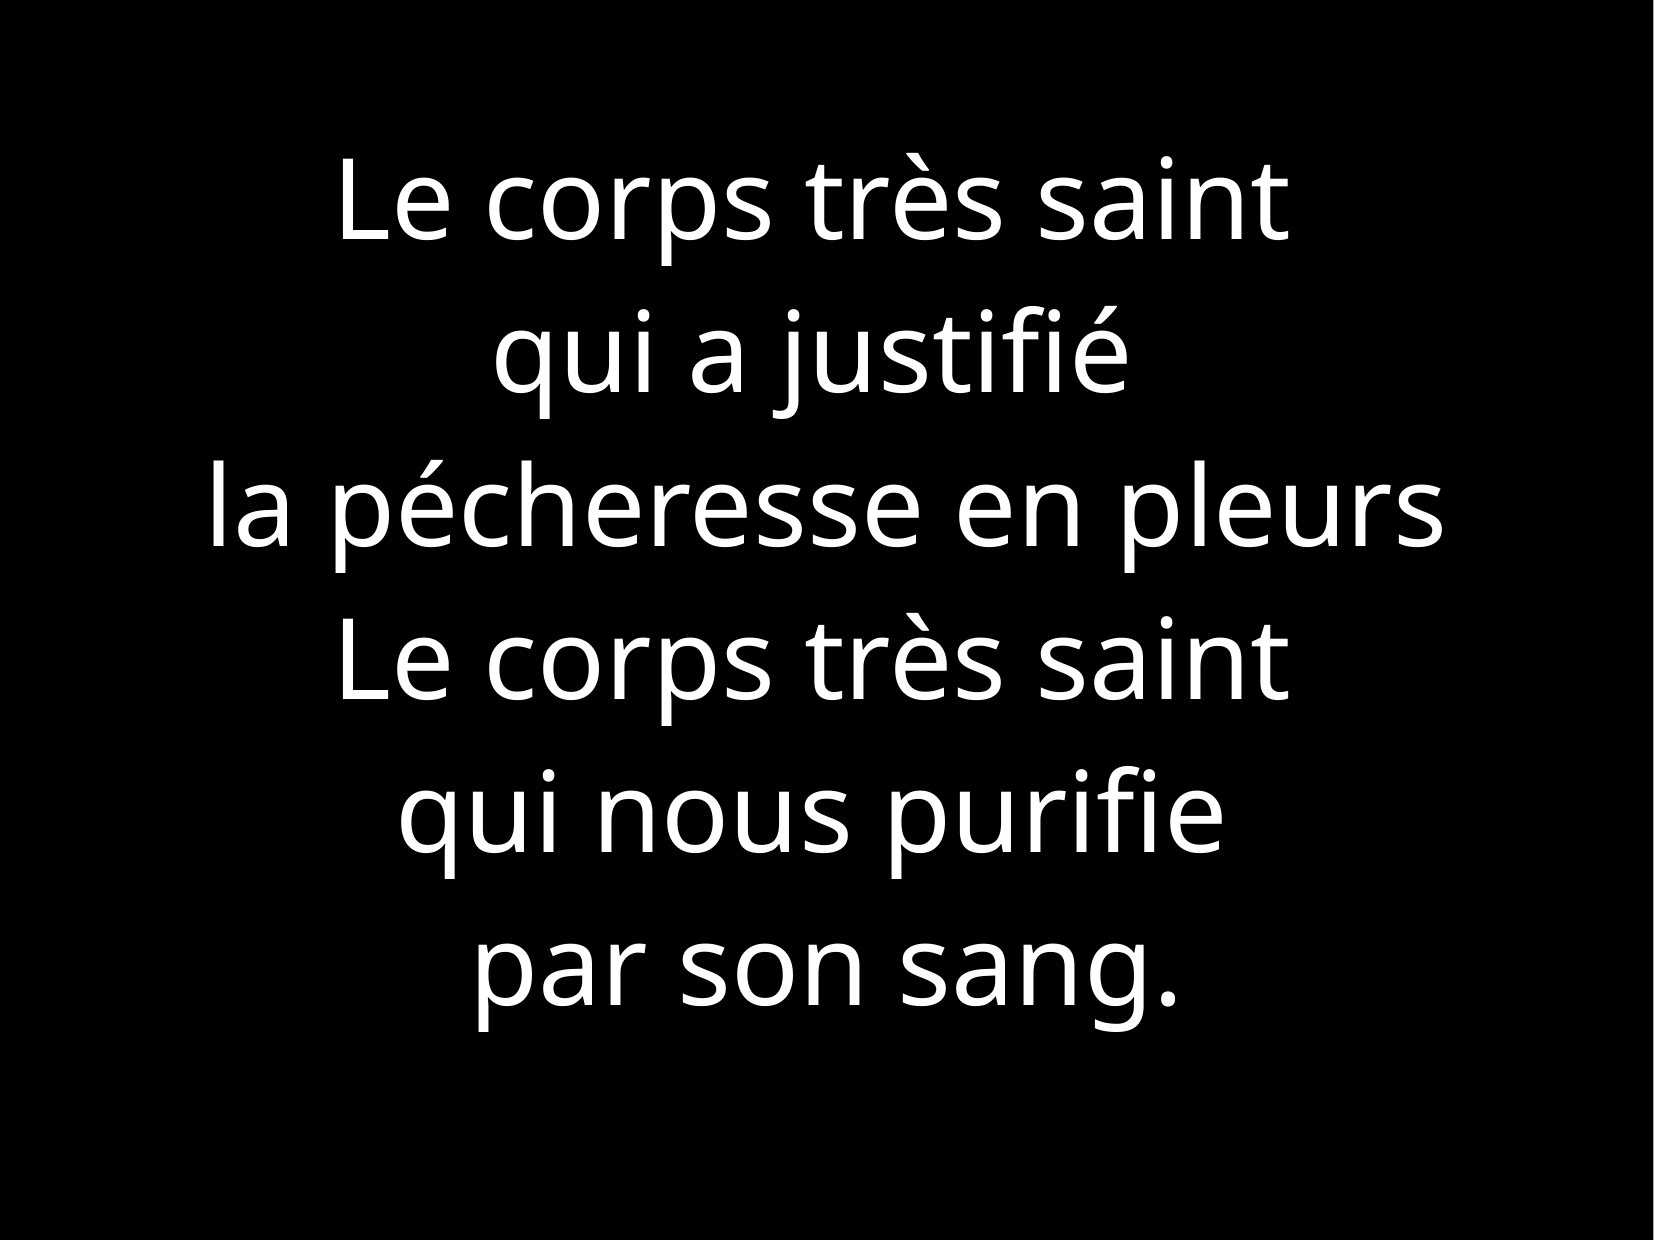

# Le corps très saint
qui a justifié
la pécheresse en pleurs
Le corps très saint
qui nous purifie
par son sang.